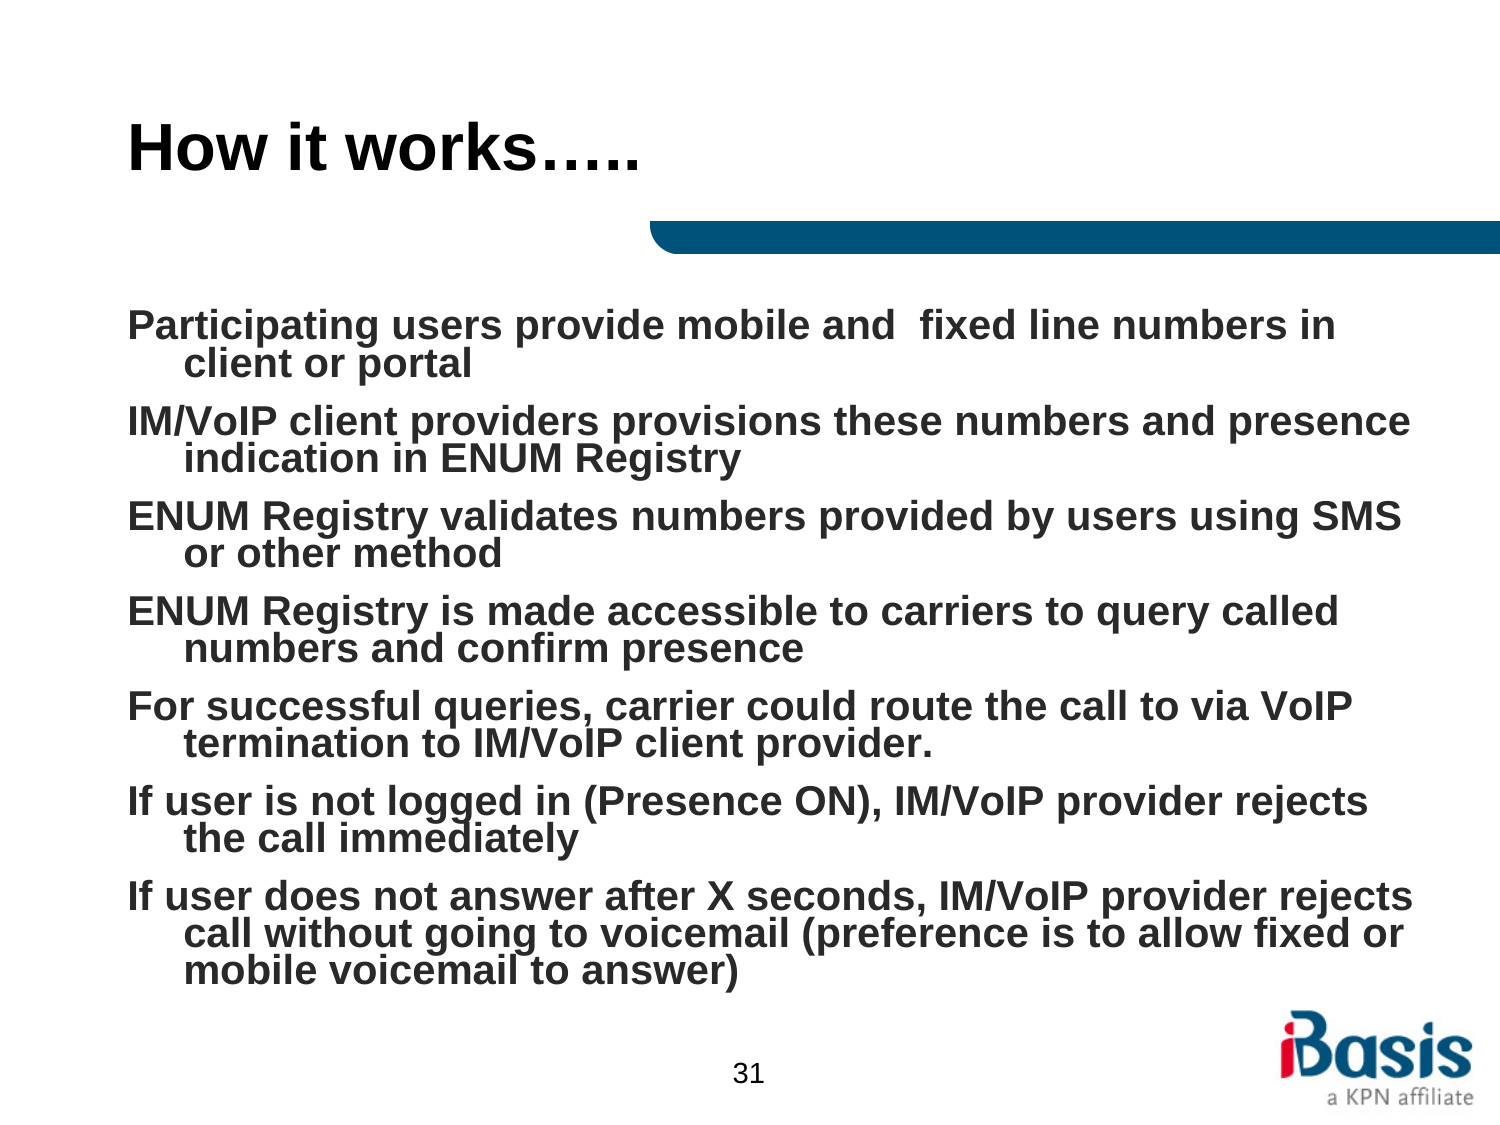

# How it works…..
Participating users provide mobile and fixed line numbers in client or portal
IM/VoIP client providers provisions these numbers and presence indication in ENUM Registry
ENUM Registry validates numbers provided by users using SMS or other method
ENUM Registry is made accessible to carriers to query called numbers and confirm presence
For successful queries, carrier could route the call to via VoIP termination to IM/VoIP client provider.
If user is not logged in (Presence ON), IM/VoIP provider rejects the call immediately
If user does not answer after X seconds, IM/VoIP provider rejects call without going to voicemail (preference is to allow fixed or mobile voicemail to answer)